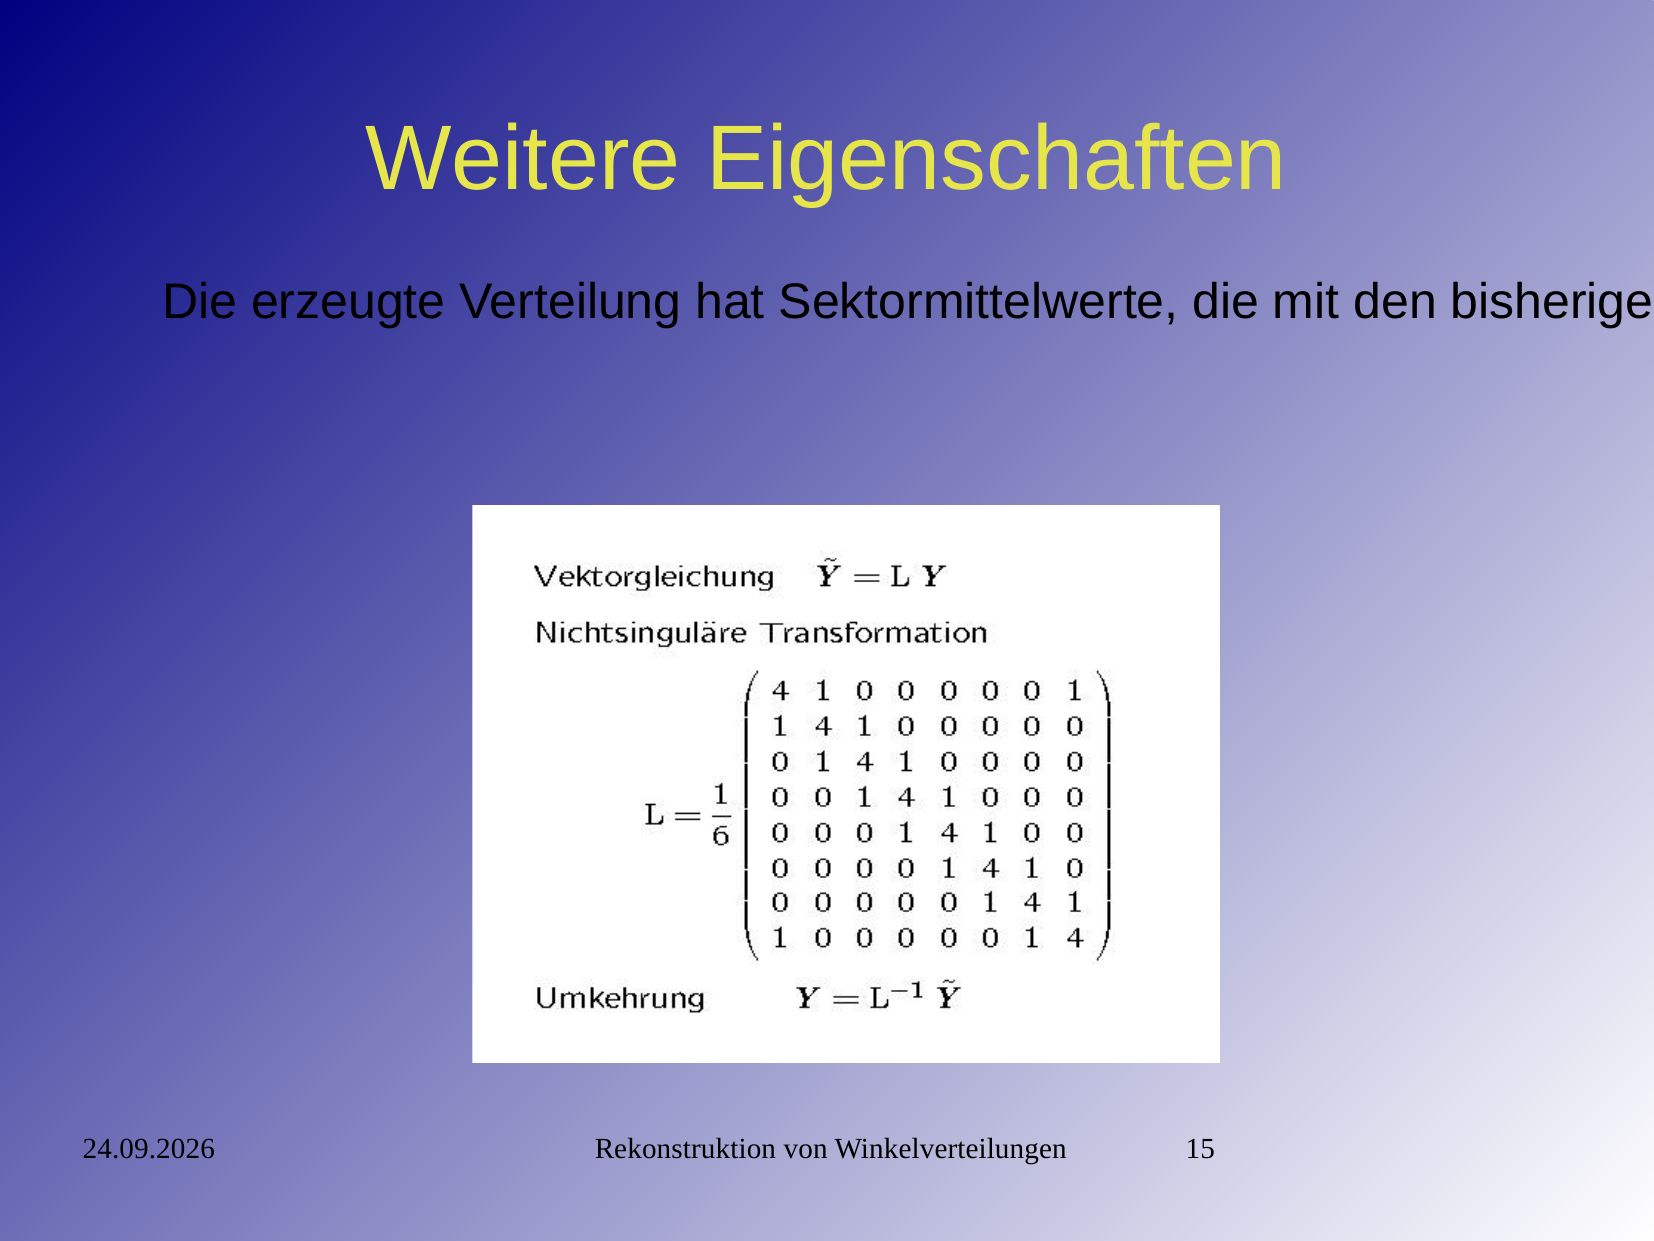

# Weitere Eigenschaften
Die erzeugte Verteilung hat Sektormittelwerte, die mit den bisherigen in einem umkehrbaren linearen Zusammenhang stehen. (Also kein Informationsverlust.)
 Rekonstruktion von Winkelverteilungen